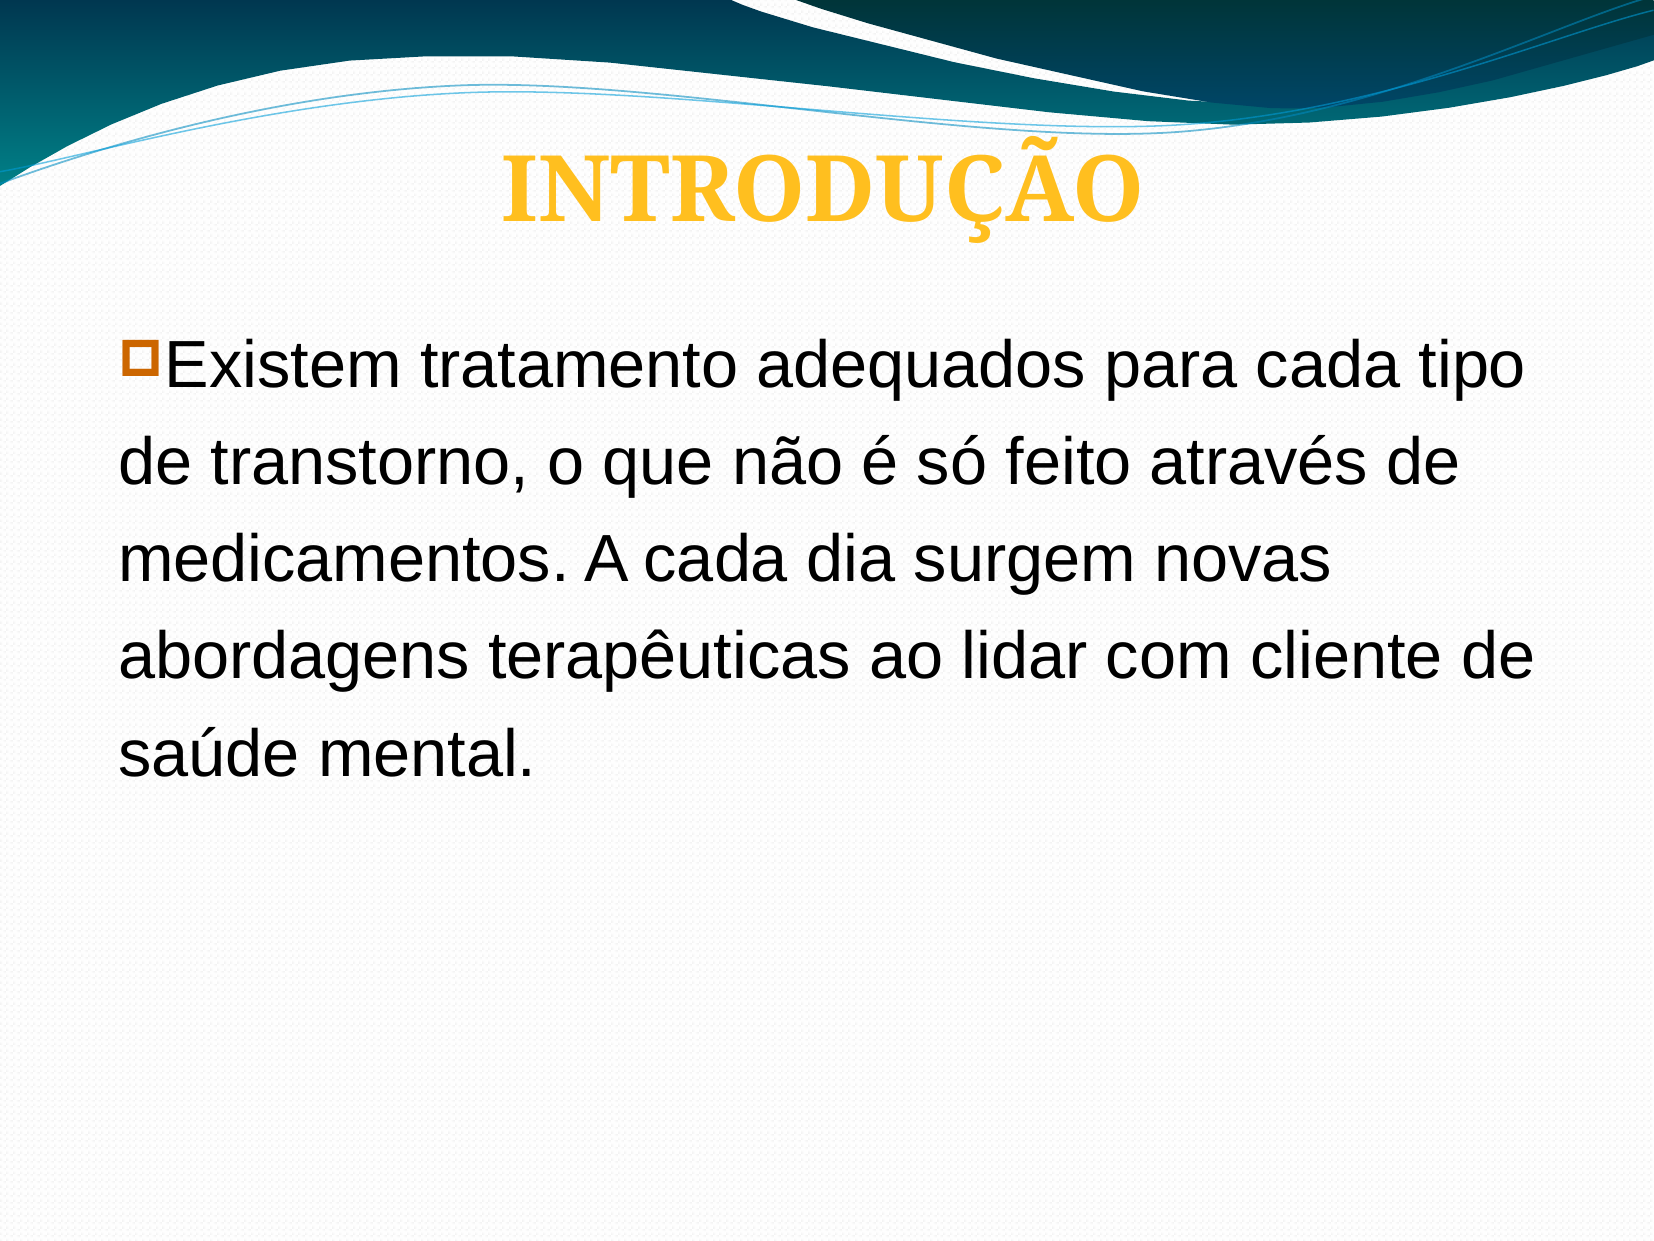

INTRODUÇÃO
Existem tratamento adequados para cada tipo de transtorno, o que não é só feito através de medicamentos. A cada dia surgem novas abordagens terapêuticas ao lidar com cliente de saúde mental.